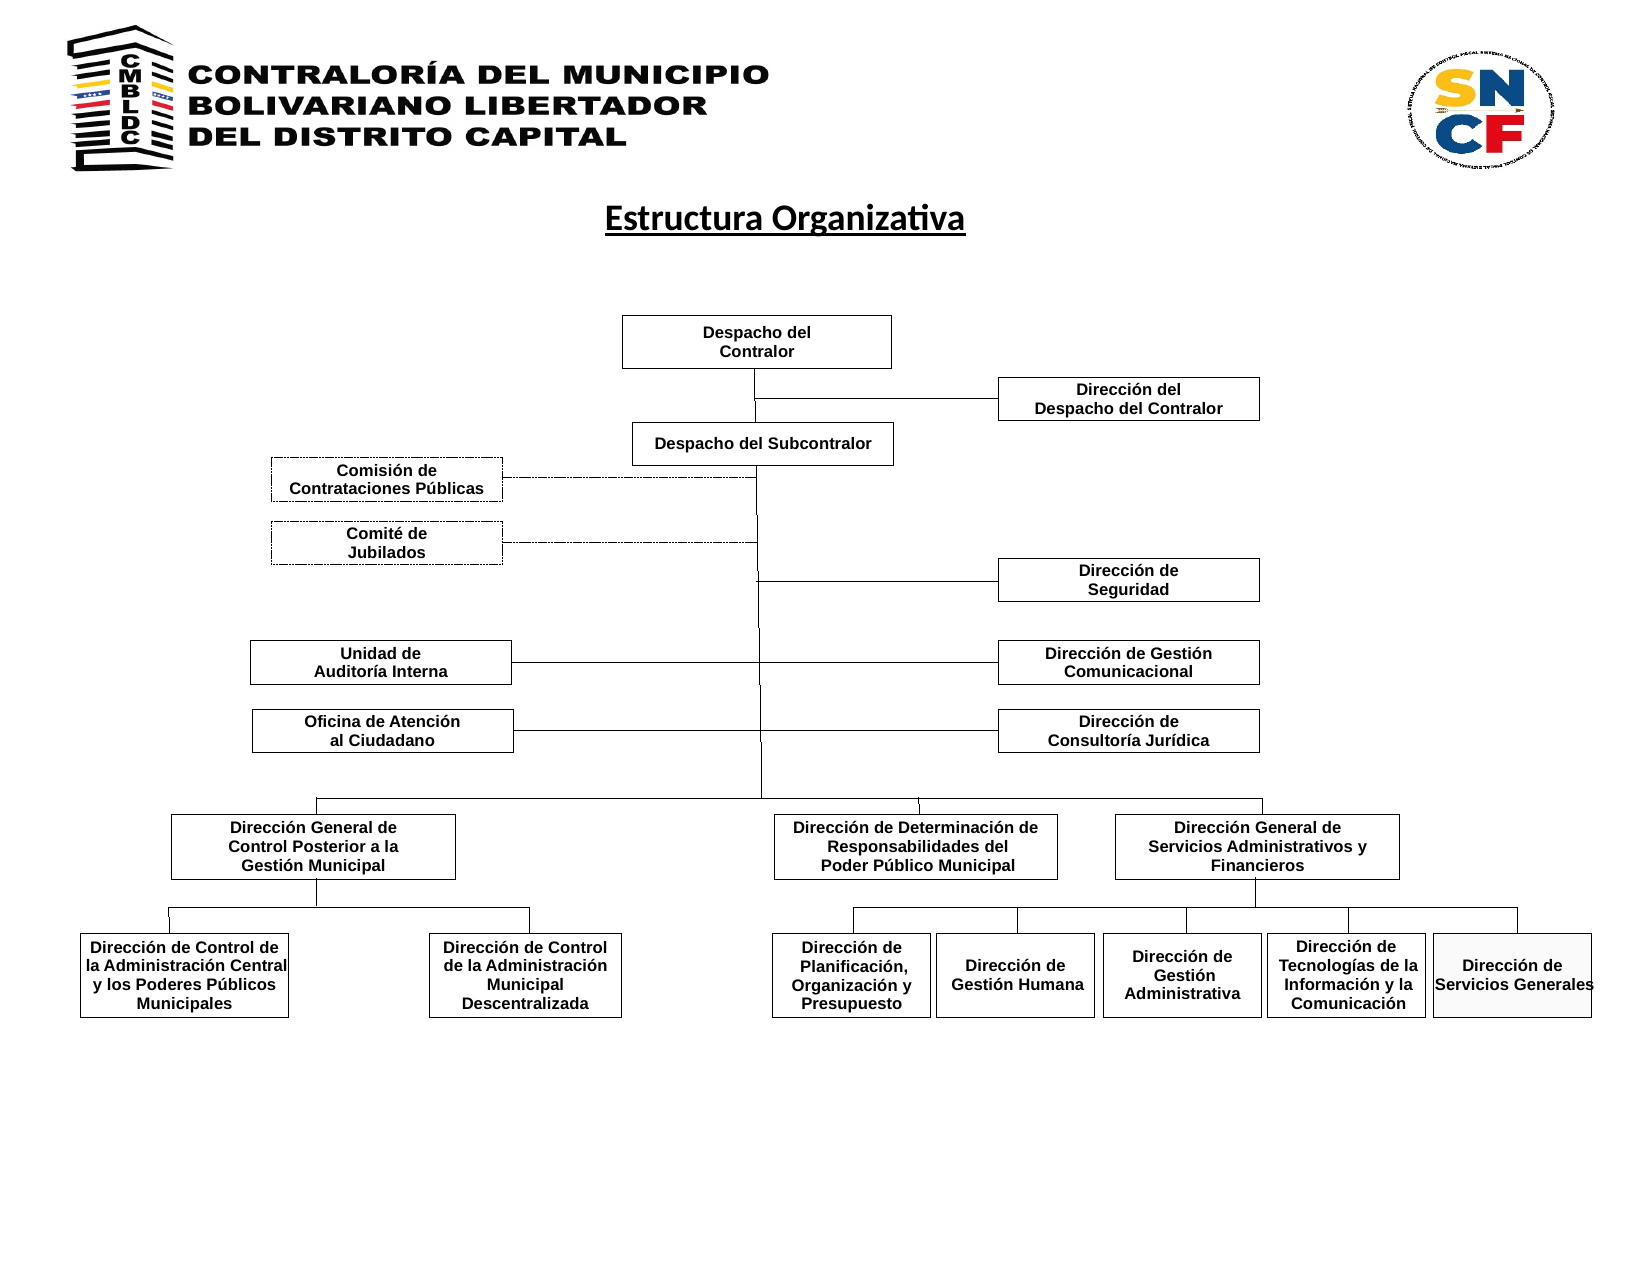

Estructura Organizativa
Despacho del
Contralor
Dirección del
Despacho del Contralor
Despacho del Subcontralor
Comisión de
Contrataciones Públicas
Comité de
Jubilados
Dirección de
Seguridad
Unidad de
Auditoría Interna
Dirección de Gestión
Comunicacional
Oficina de Atención
al Ciudadano
Dirección de
Consultoría Jurídica
Dirección General de
Control Posterior a la
Gestión Municipal
Dirección de Determinación de
 Responsabilidades del
 Poder Público Municipal
Dirección General de
Servicios Administrativos y
Financieros
Dirección de
 Gestión Humana
Dirección de
 Gestión
Administrativa
Dirección de
 Tecnologías de la
 Información y la
 Comunicación
Dirección de
 Servicios Generales
Dirección de Control de
 la Administración Central
y los Poderes Públicos
Municipales
Dirección de Control
de la Administración
Municipal
Descentralizada
Dirección de
 Planificación,
Organización y
Presupuesto